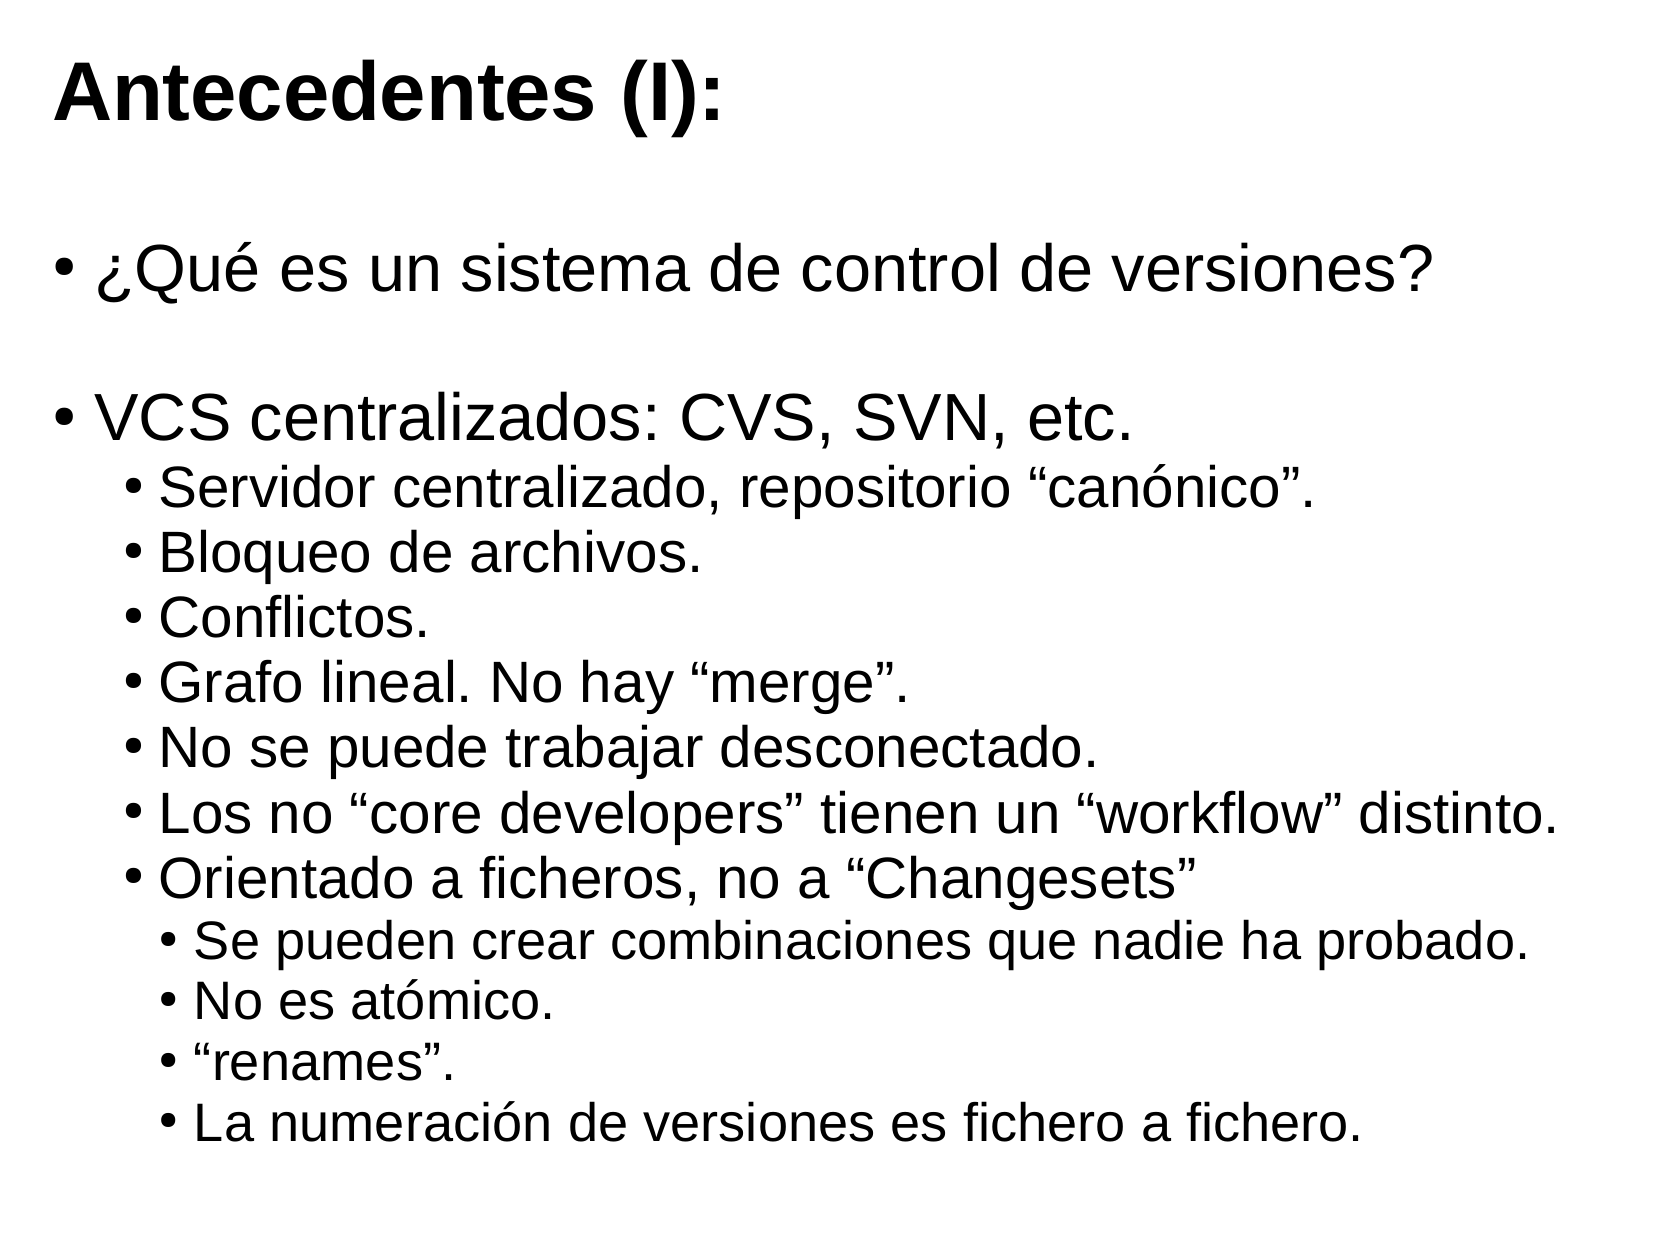

Antecedentes (I):
 ¿Qué es un sistema de control de versiones?
 VCS centralizados: CVS, SVN, etc.
Servidor centralizado, repositorio “canónico”.
Bloqueo de archivos.
Conflictos.
Grafo lineal. No hay “merge”.
No se puede trabajar desconectado.
Los no “core developers” tienen un “workflow” distinto.
Orientado a ficheros, no a “Changesets”
Se pueden crear combinaciones que nadie ha probado.
No es atómico.
“renames”.
La numeración de versiones es fichero a fichero.